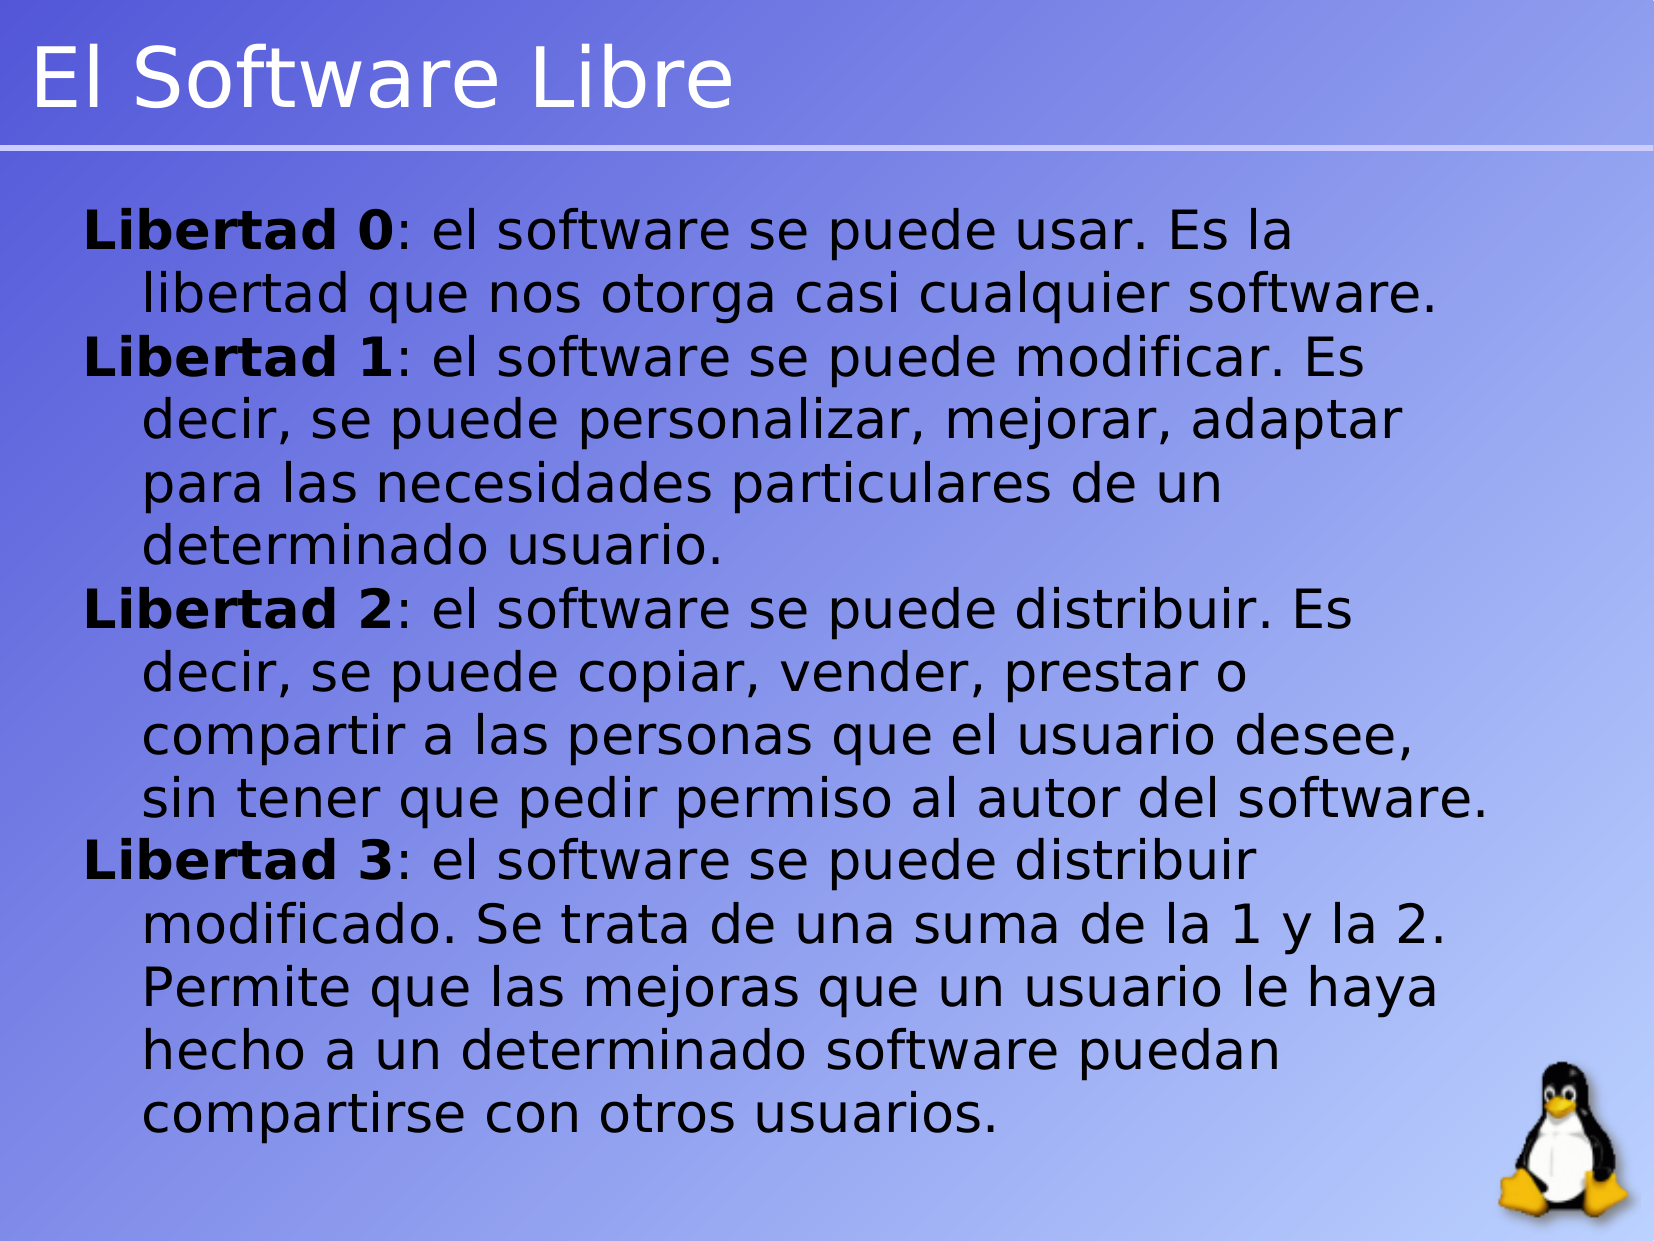

# El Software Libre
Libertad 0: el software se puede usar. Es la libertad que nos otorga casi cualquier software.
Libertad 1: el software se puede modificar. Es decir, se puede personalizar, mejorar, adaptar para las necesidades particulares de un determinado usuario.
Libertad 2: el software se puede distribuir. Es decir, se puede copiar, vender, prestar o compartir a las personas que el usuario desee, sin tener que pedir permiso al autor del software.
Libertad 3: el software se puede distribuir modificado. Se trata de una suma de la 1 y la 2. Permite que las mejoras que un usuario le haya hecho a un determinado software puedan compartirse con otros usuarios.